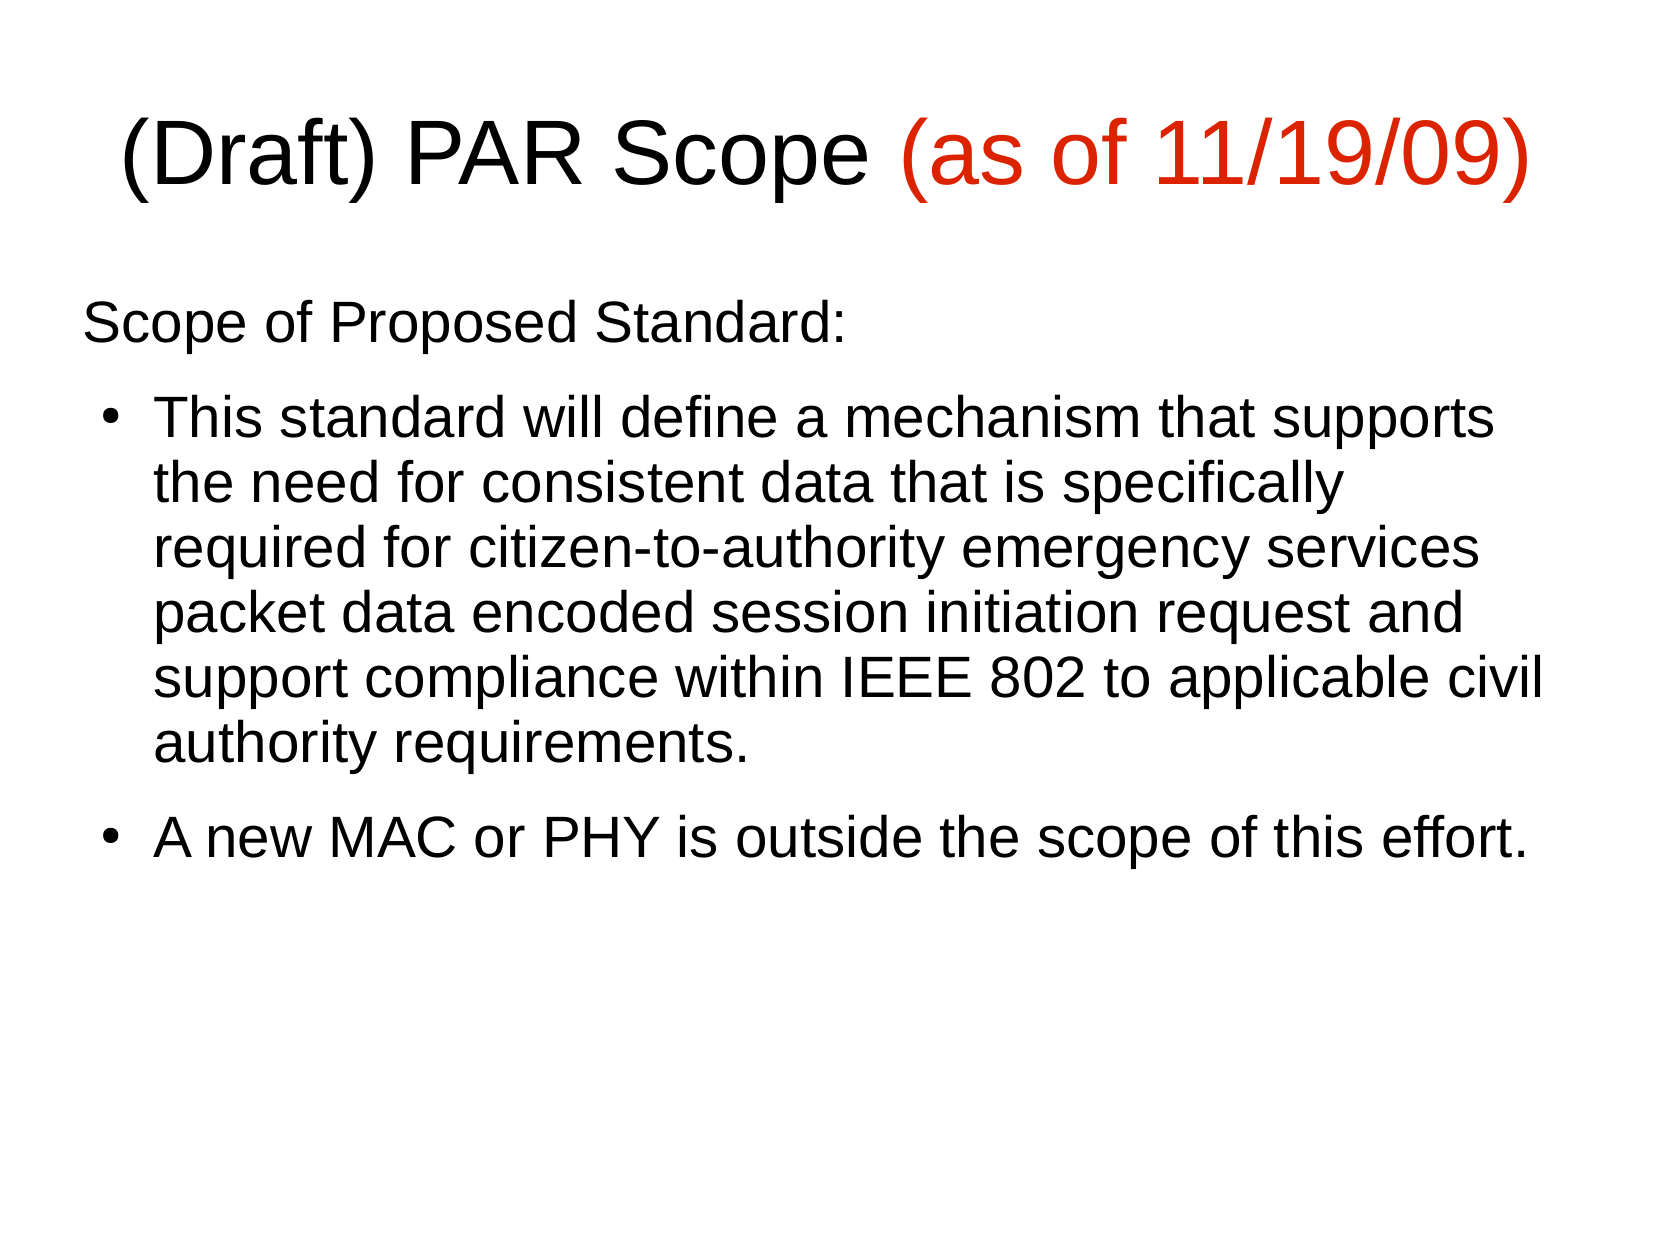

# (Draft) PAR Scope (as of 11/19/09)
Scope of Proposed Standard:
This standard will define a mechanism that supports the need for consistent data that is specifically required for citizen-to-authority emergency services packet data encoded session initiation request and support compliance within IEEE 802 to applicable civil authority requirements.
A new MAC or PHY is outside the scope of this effort.